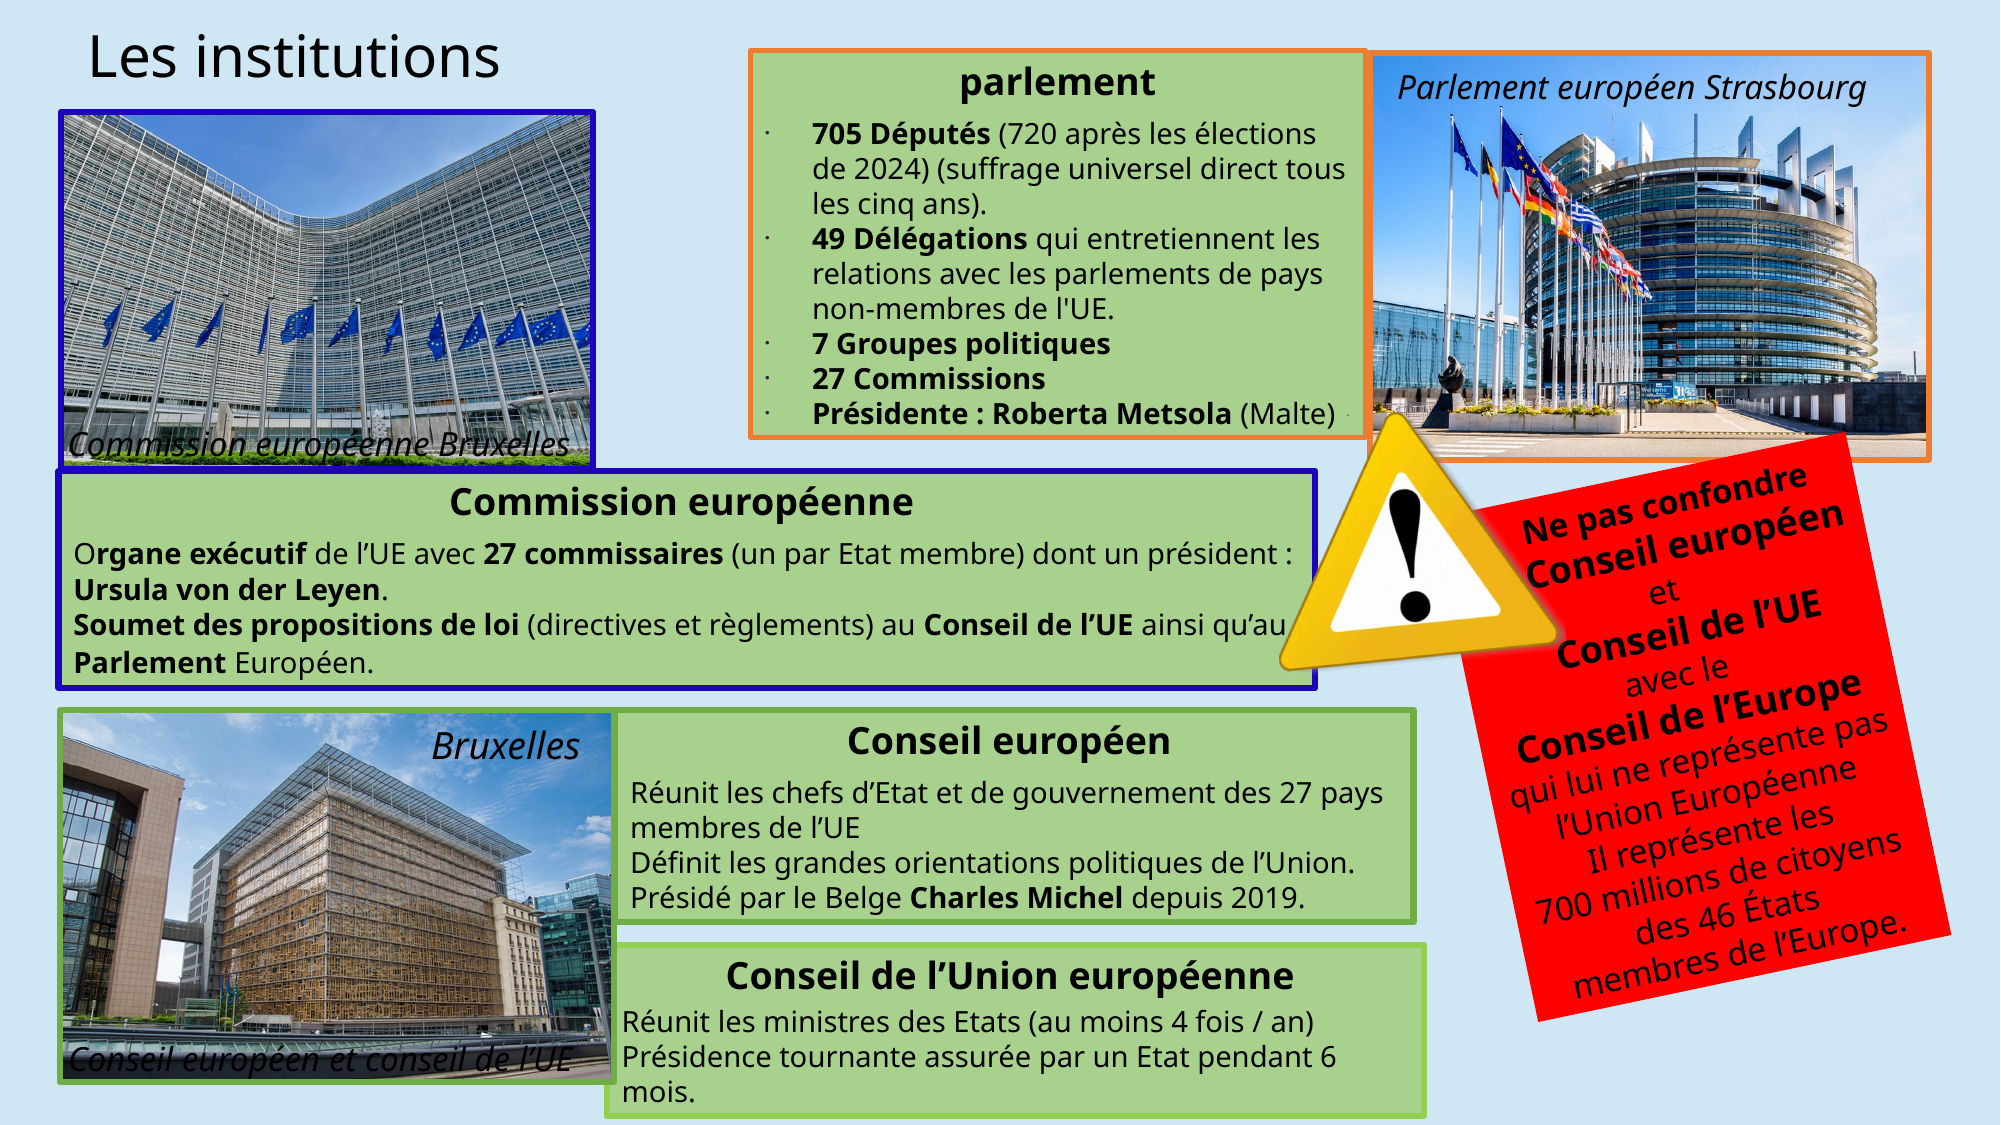

Les institutions
parlement
705 Députés (720 après les élections de 2024) (suffrage universel direct tous les cinq ans).
49 Délégations qui entretiennent les relations avec les parlements de pays non-membres de l'UE.
7 Groupes politiques
27 Commissions
Présidente : Roberta Metsola (Malte)
Parlement européen Strasbourg
Commission européenne Bruxelles
 Ne pas confondre
 Conseil européen
et
 Conseil de l’UE
avec le
 Conseil de l’Europe
qui lui ne représente pas
l’Union Européenne
Il représente les
700 millions de citoyens
des 46 États
membres de l’Europe.
Commission européenne
Organe exécutif de l’UE avec 27 commissaires (un par Etat membre) dont un président : Ursula von der Leyen.
Soumet des propositions de loi (directives et règlements) au Conseil de l’UE ainsi qu’au Parlement Européen.
Conseil européen
Réunit les chefs d’Etat et de gouvernement des 27 pays membres de l’UE
Définit les grandes orientations politiques de l’Union.
Présidé par le Belge Charles Michel depuis 2019.
Bruxelles
Conseil de l’Union européenne
Réunit les ministres des Etats (au moins 4 fois / an)
Présidence tournante assurée par un Etat pendant 6 mois.
Conseil européen et conseil de l’UE